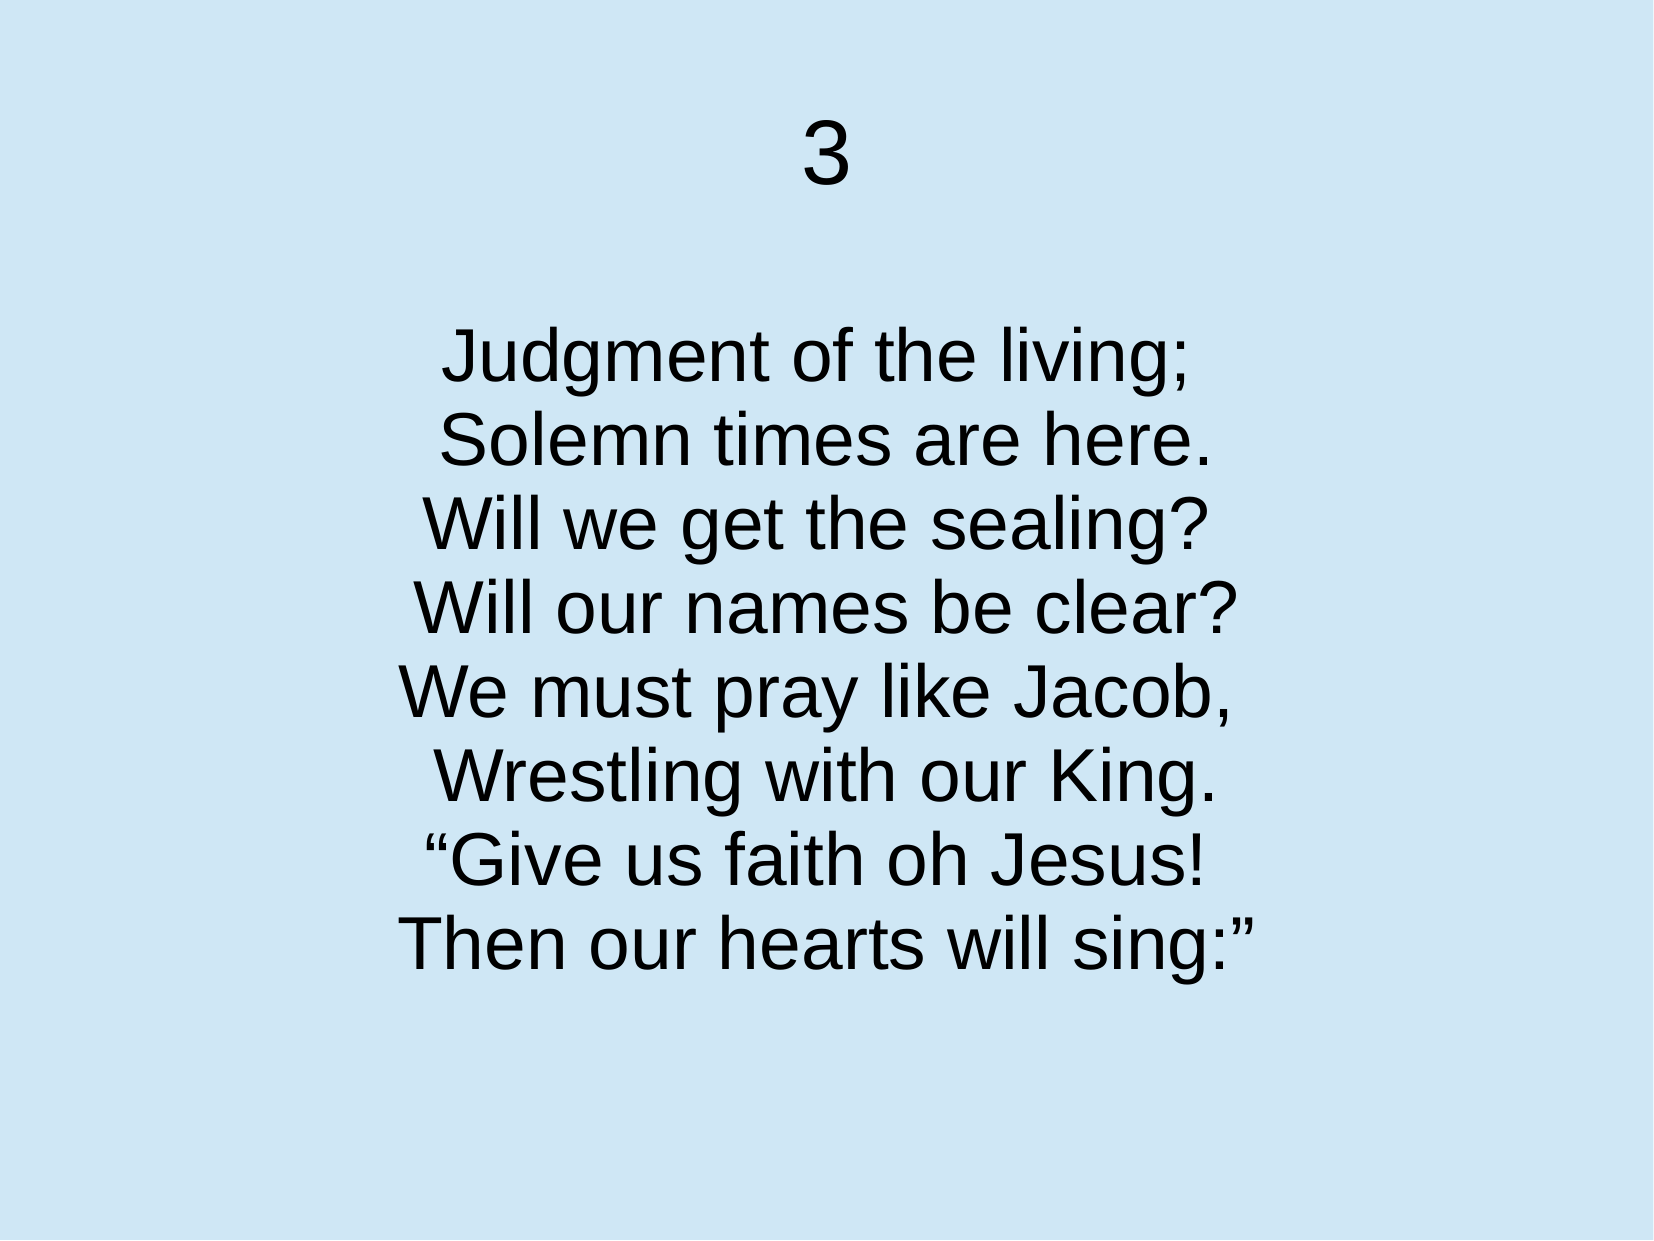

# 3
Judgment of the living;
Solemn times are here.
Will we get the sealing?
Will our names be clear?
We must pray like Jacob,
Wrestling with our King.
“Give us faith oh Jesus!
Then our hearts will sing:”